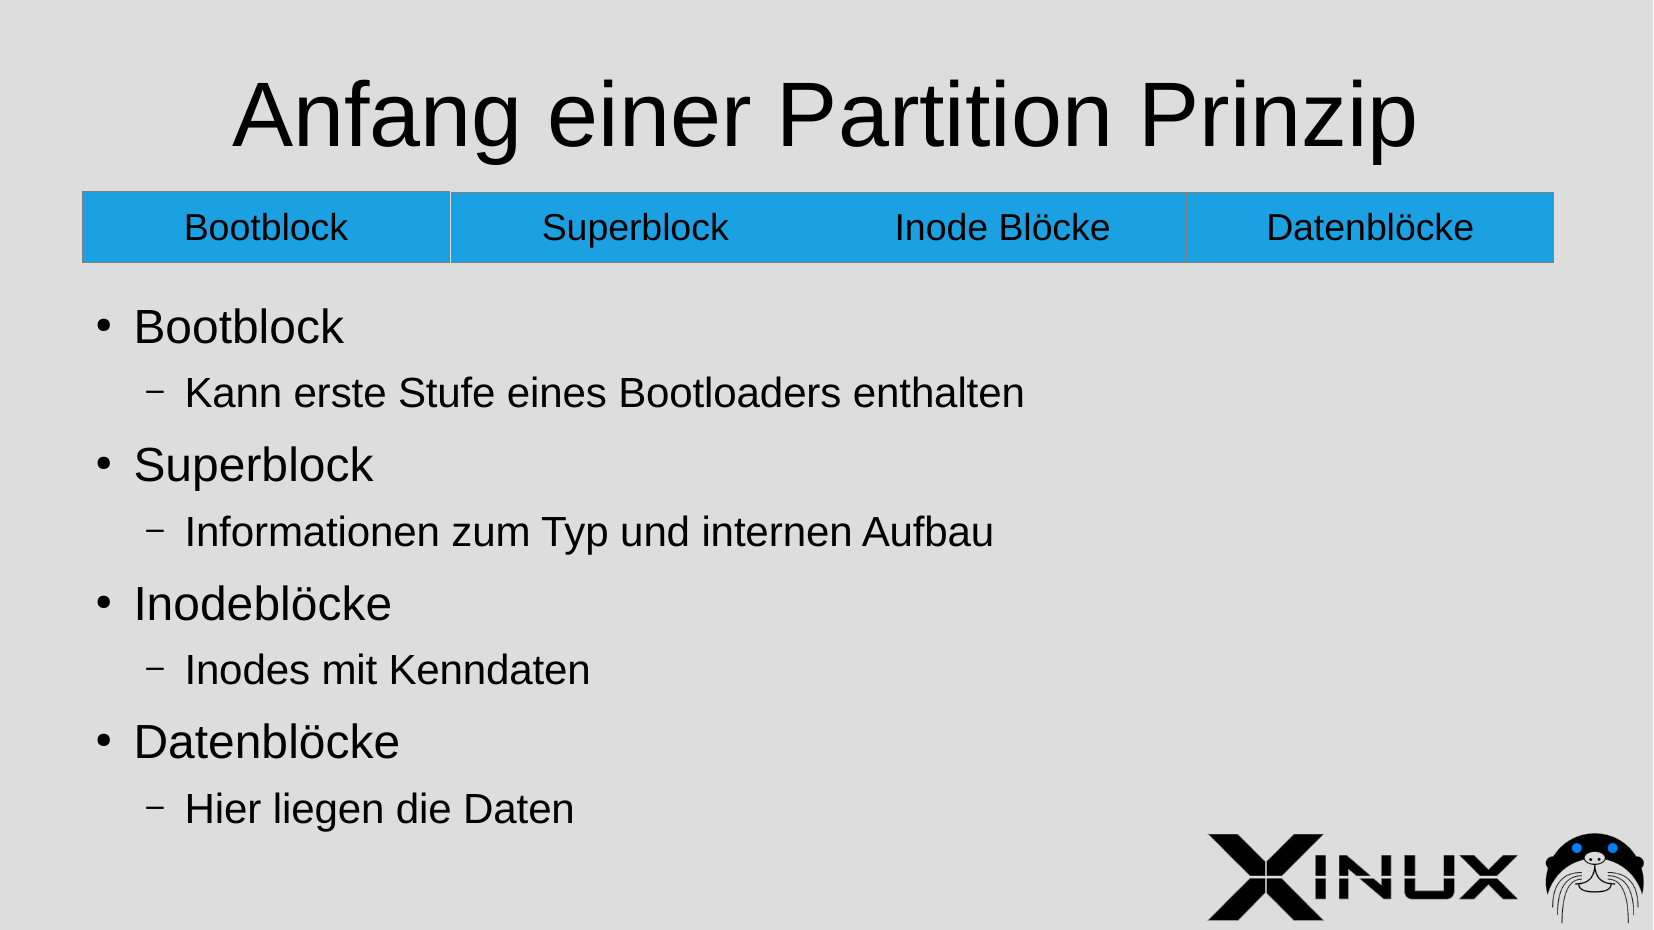

# Anfang einer Partition Prinzip
Bootblock
Superblock
Inode Blöcke
Datenblöcke
Bootblock
Kann erste Stufe eines Bootloaders enthalten
Superblock
Informationen zum Typ und internen Aufbau
Inodeblöcke
Inodes mit Kenndaten
Datenblöcke
Hier liegen die Daten